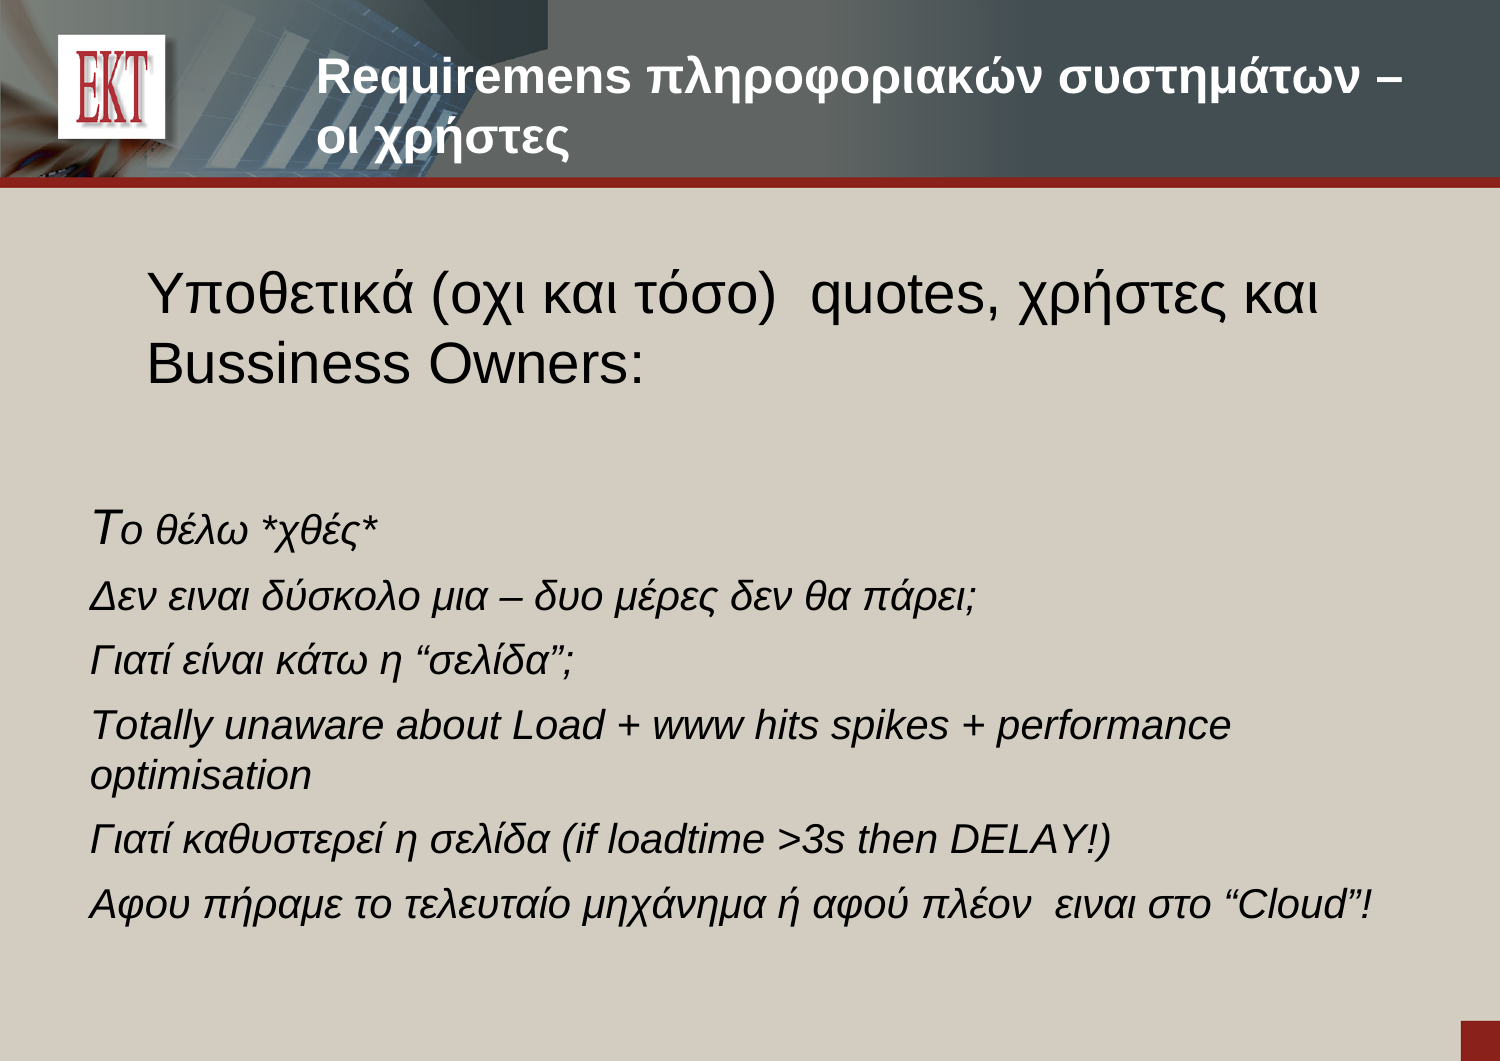

# Requiremens πληροφοριακών συστημάτων – οι χρήστες
Υποθετικά (oχι και τόσο) quotes, χρήστες και Bussiness Owners:
Το θέλω *χθές*
Δεν ειναι δύσκολο μια – δυο μέρες δεν θα πάρει;
Γιατί είναι κάτω η “σελίδα”;
Totally unaware about Load + www hits spikes + performance optimisation
Γιατί καθυστερεί η σελίδα (if loadtime >3s then DELAY!)
Αφου πήραμε το τελευταίο μηχάνημα ή αφού πλέον ειναι στο “Cloud”!